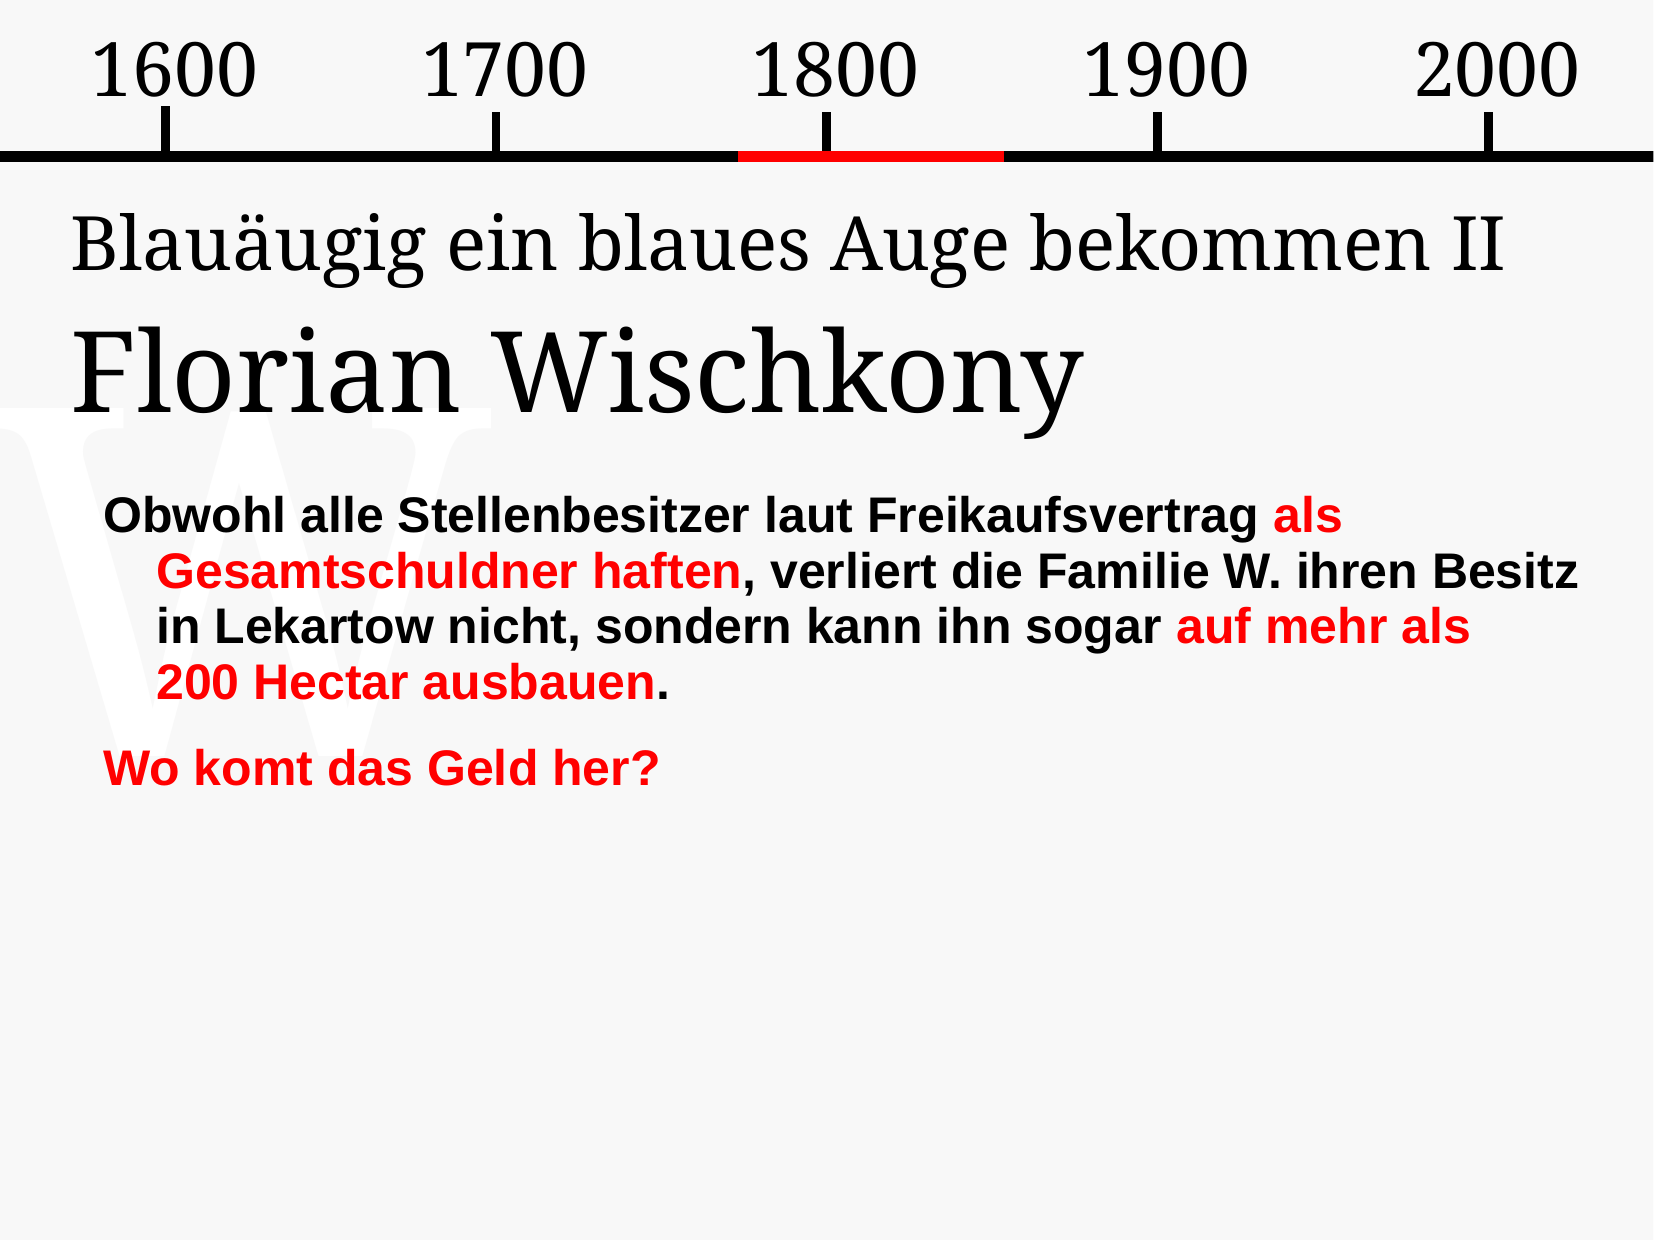

1600
1700
1800
1900
2000
# Blauäugig ein blaues Auge bekommen II Florian Wischkony
W
Obwohl alle Stellenbesitzer laut Freikaufsvertrag als Gesamtschuldner haften, verliert die Familie W. ihren Besitz in Lekartow nicht, sondern kann ihn sogar auf mehr als 200 Hectar ausbauen.
Wo komt das Geld her?